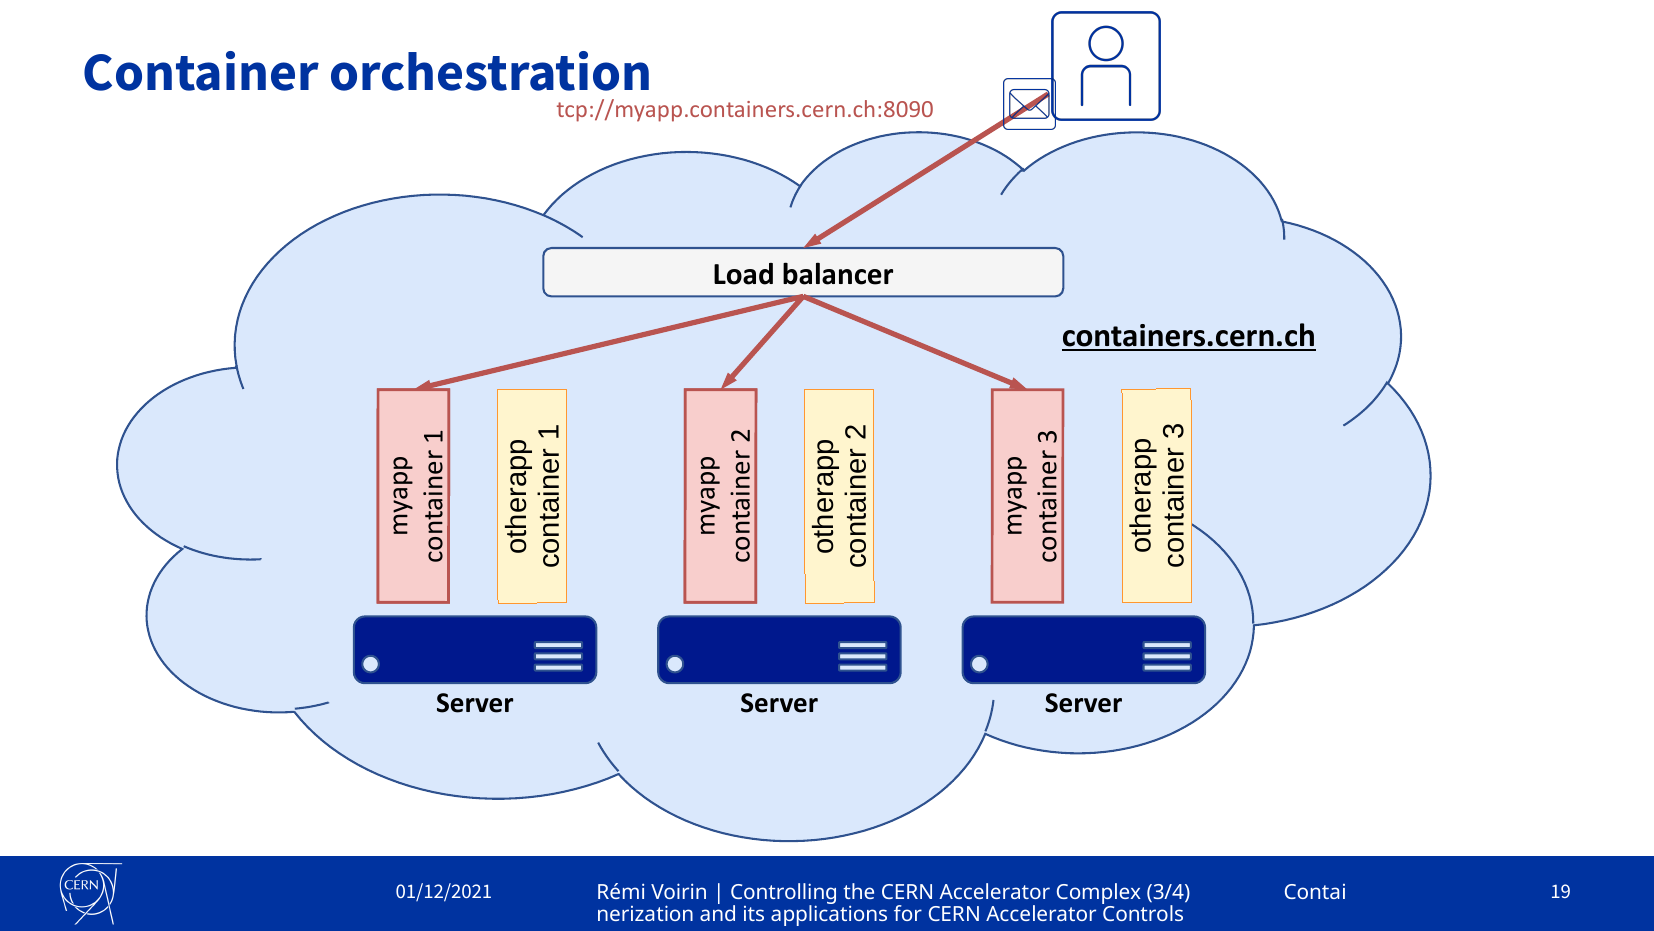

# Container orchestration
tcp://myapp.containers.cern.ch:8090
Load balancer
containers.cern.ch
myapp
container 1
myapp
container 1
myapp
container 2
myapp
container 2
myapp
container 3
otherapp
container 3
otherapp
container 1
otherapp
container 2
Server
Server
Server
01/12/2021
Rémi Voirin | Controlling the CERN Accelerator Complex (3/4) Containerization and its applications for CERN Accelerator Controls
19